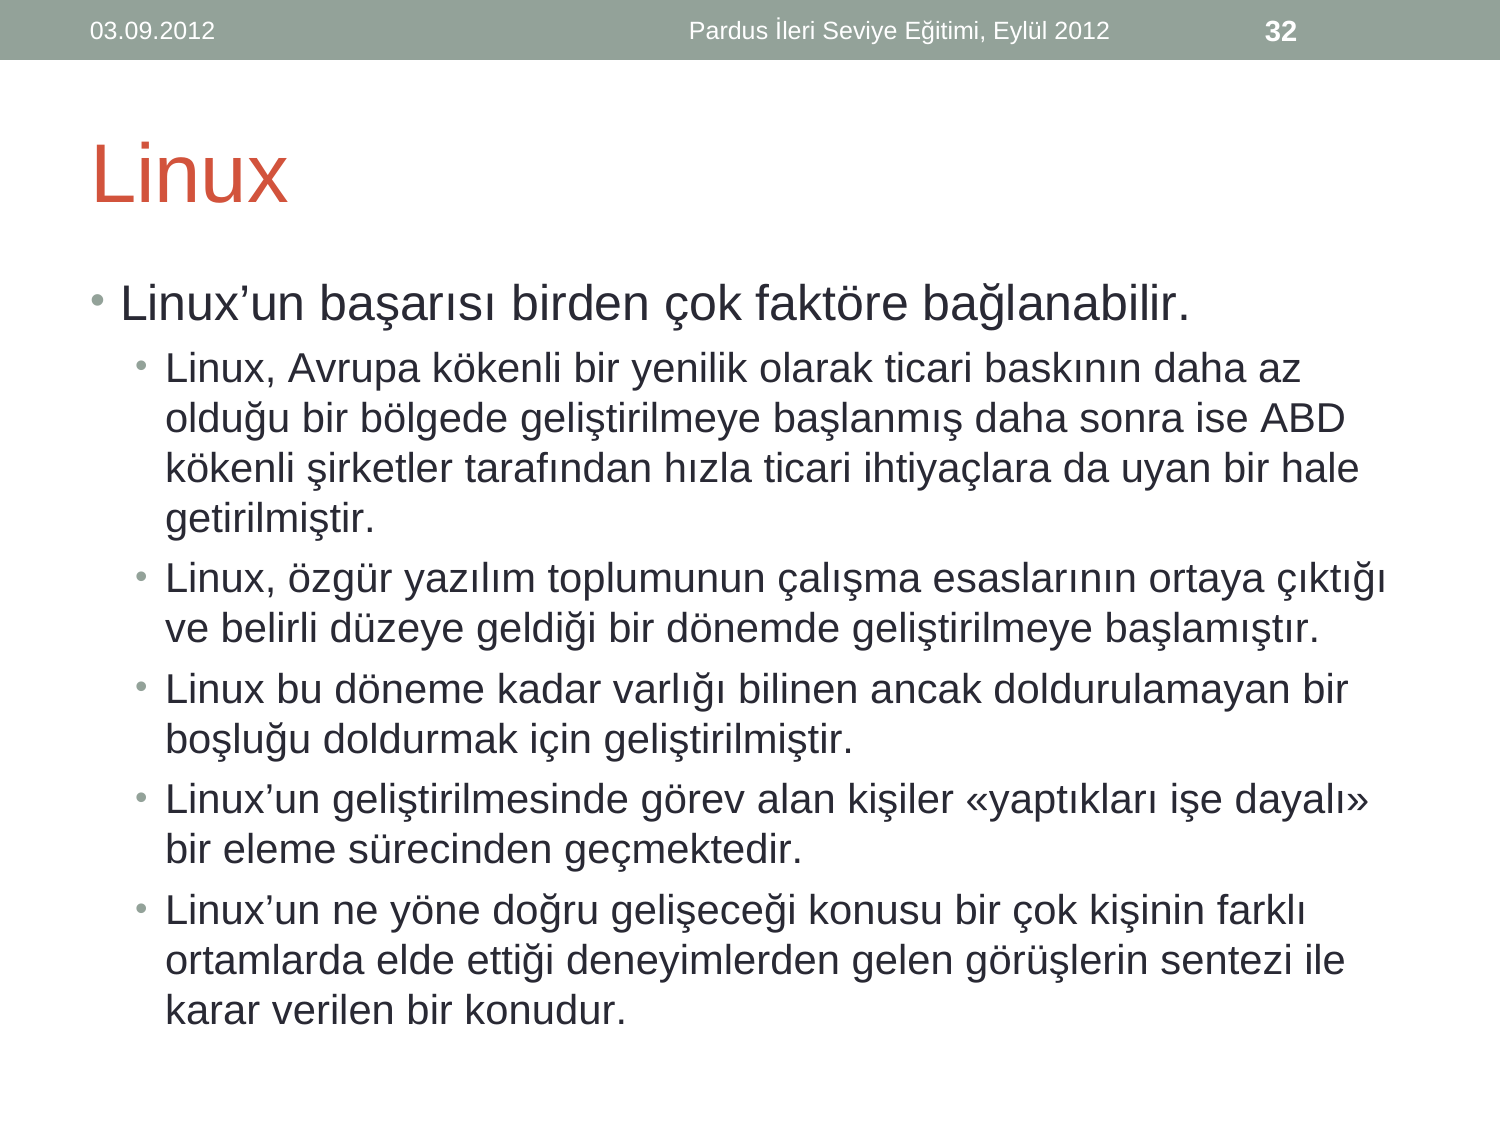

03.09.2012
Pardus İleri Seviye Eğitimi, Eylül 2012
# Linux
Linux’un başarısı birden çok faktöre bağlanabilir.
Linux, Avrupa kökenli bir yenilik olarak ticari baskının daha az olduğu bir bölgede geliştirilmeye başlanmış daha sonra ise ABD kökenli şirketler tarafından hızla ticari ihtiyaçlara da uyan bir hale getirilmiştir.
Linux, özgür yazılım toplumunun çalışma esaslarının ortaya çıktığı ve belirli düzeye geldiği bir dönemde geliştirilmeye başlamıştır.
Linux bu döneme kadar varlığı bilinen ancak doldurulamayan bir boşluğu doldurmak için geliştirilmiştir.
Linux’un geliştirilmesinde görev alan kişiler «yaptıkları işe dayalı» bir eleme sürecinden geçmektedir.
Linux’un ne yöne doğru gelişeceği konusu bir çok kişinin farklı ortamlarda elde ettiği deneyimlerden gelen görüşlerin sentezi ile karar verilen bir konudur.